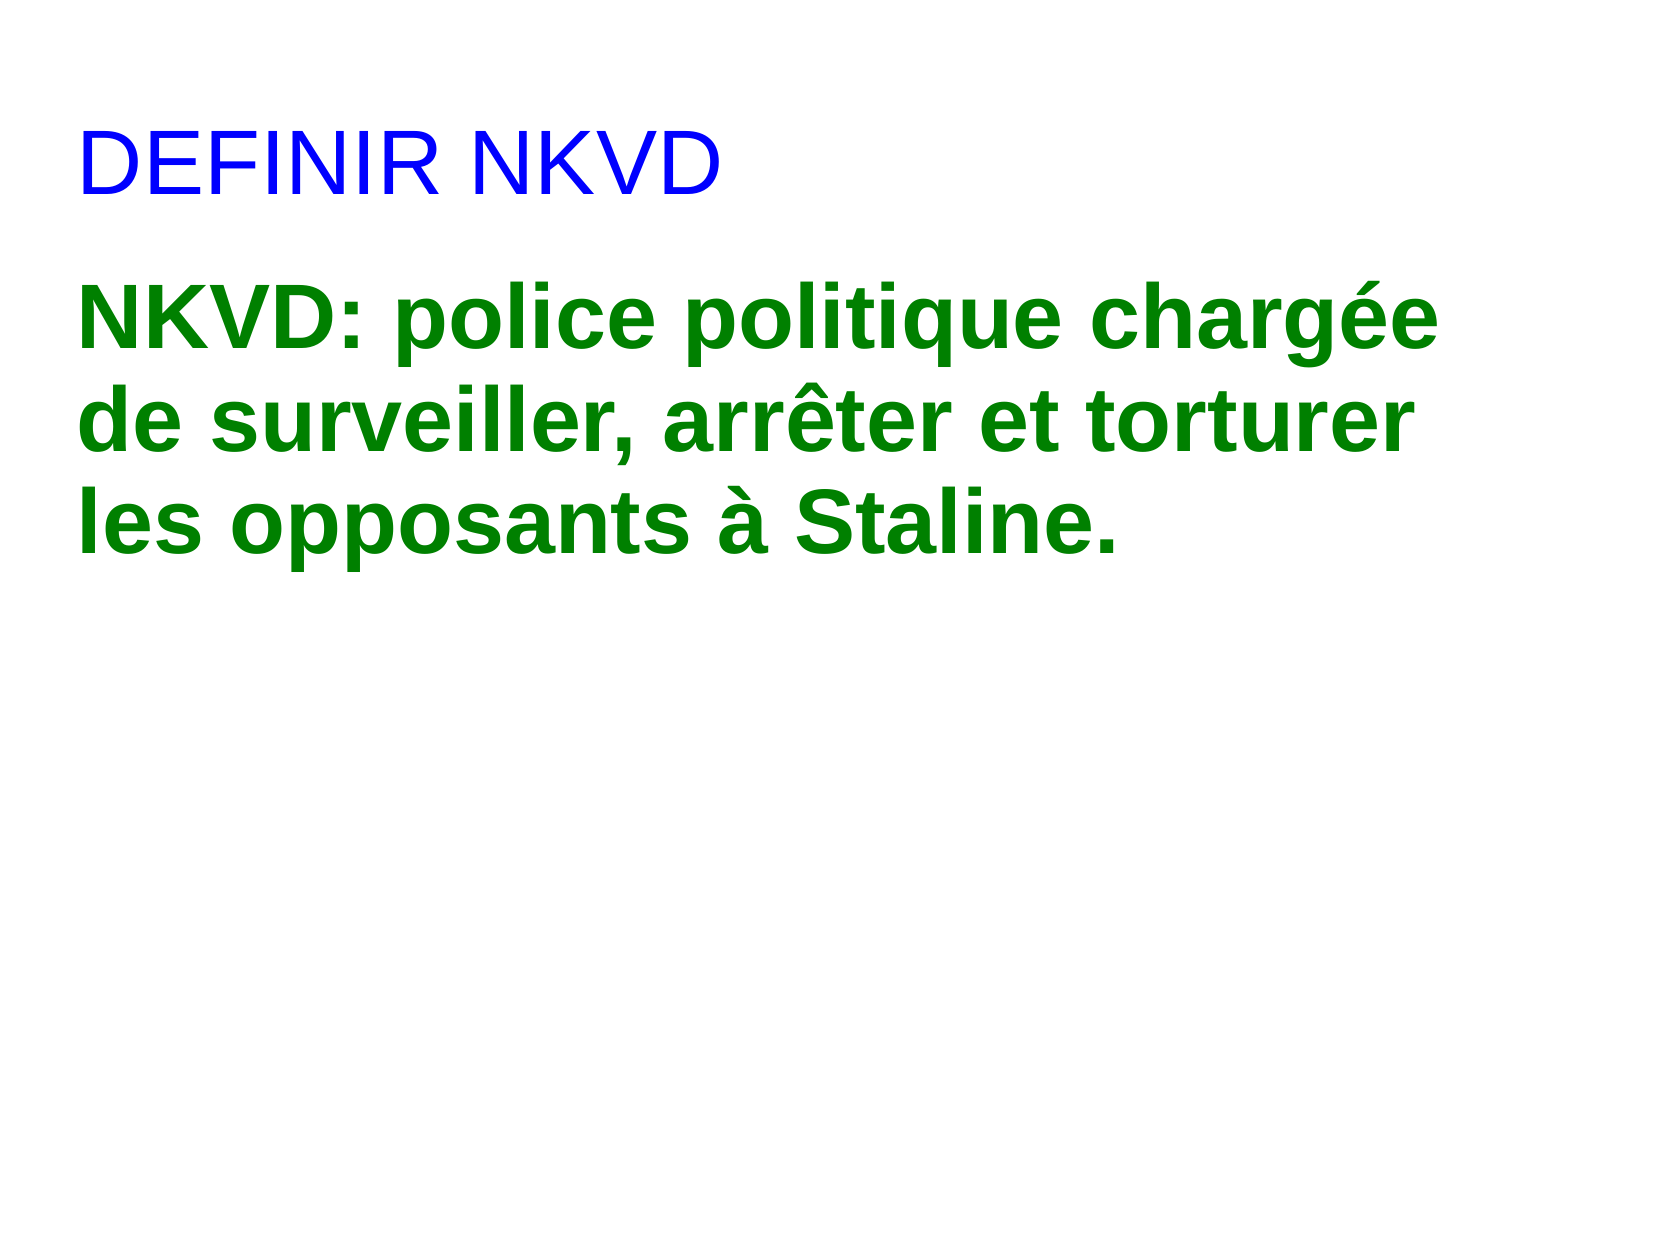

DEFINIR NKVD
# NKVD: police politique chargée de surveiller, arrêter et torturer les opposants à Staline.